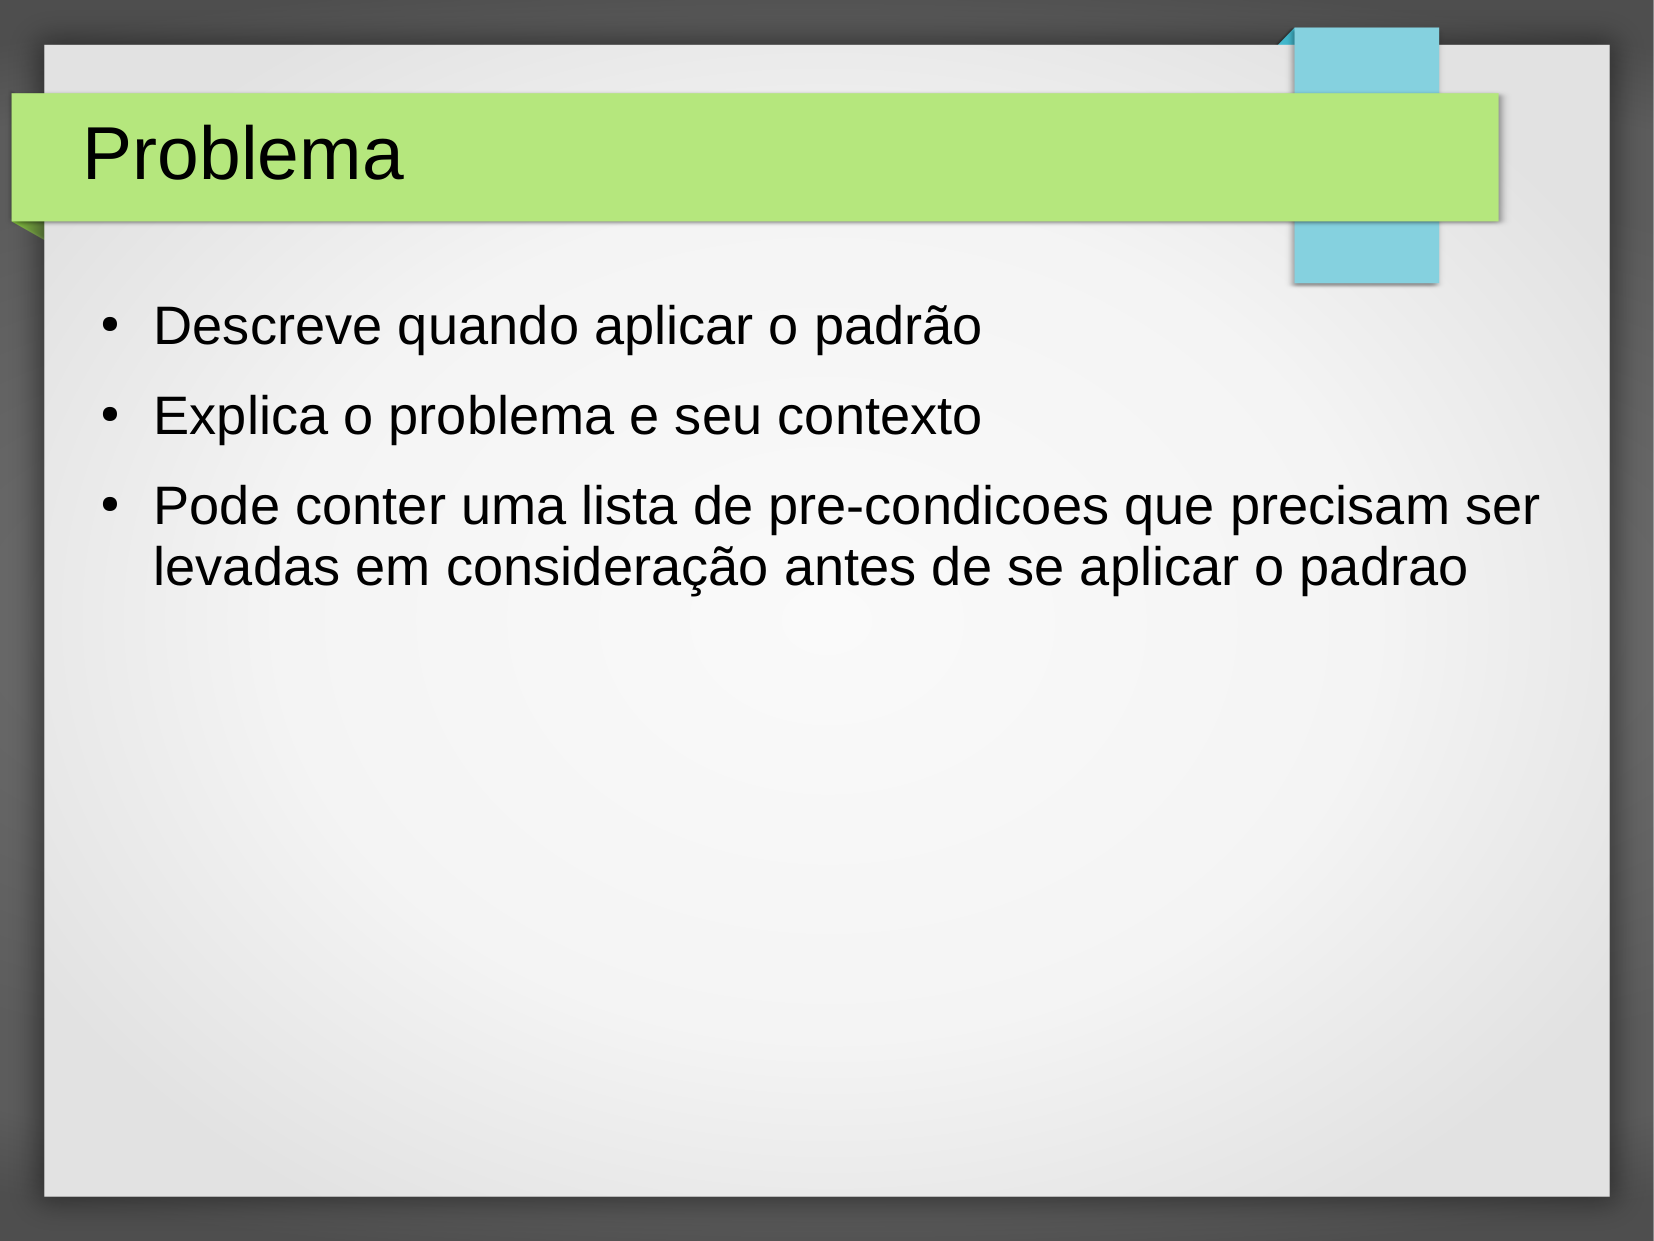

# Problema
Descreve quando aplicar o padrão
Explica o problema e seu contexto
Pode conter uma lista de pre-condicoes que precisam ser levadas em consideração antes de se aplicar o padrao